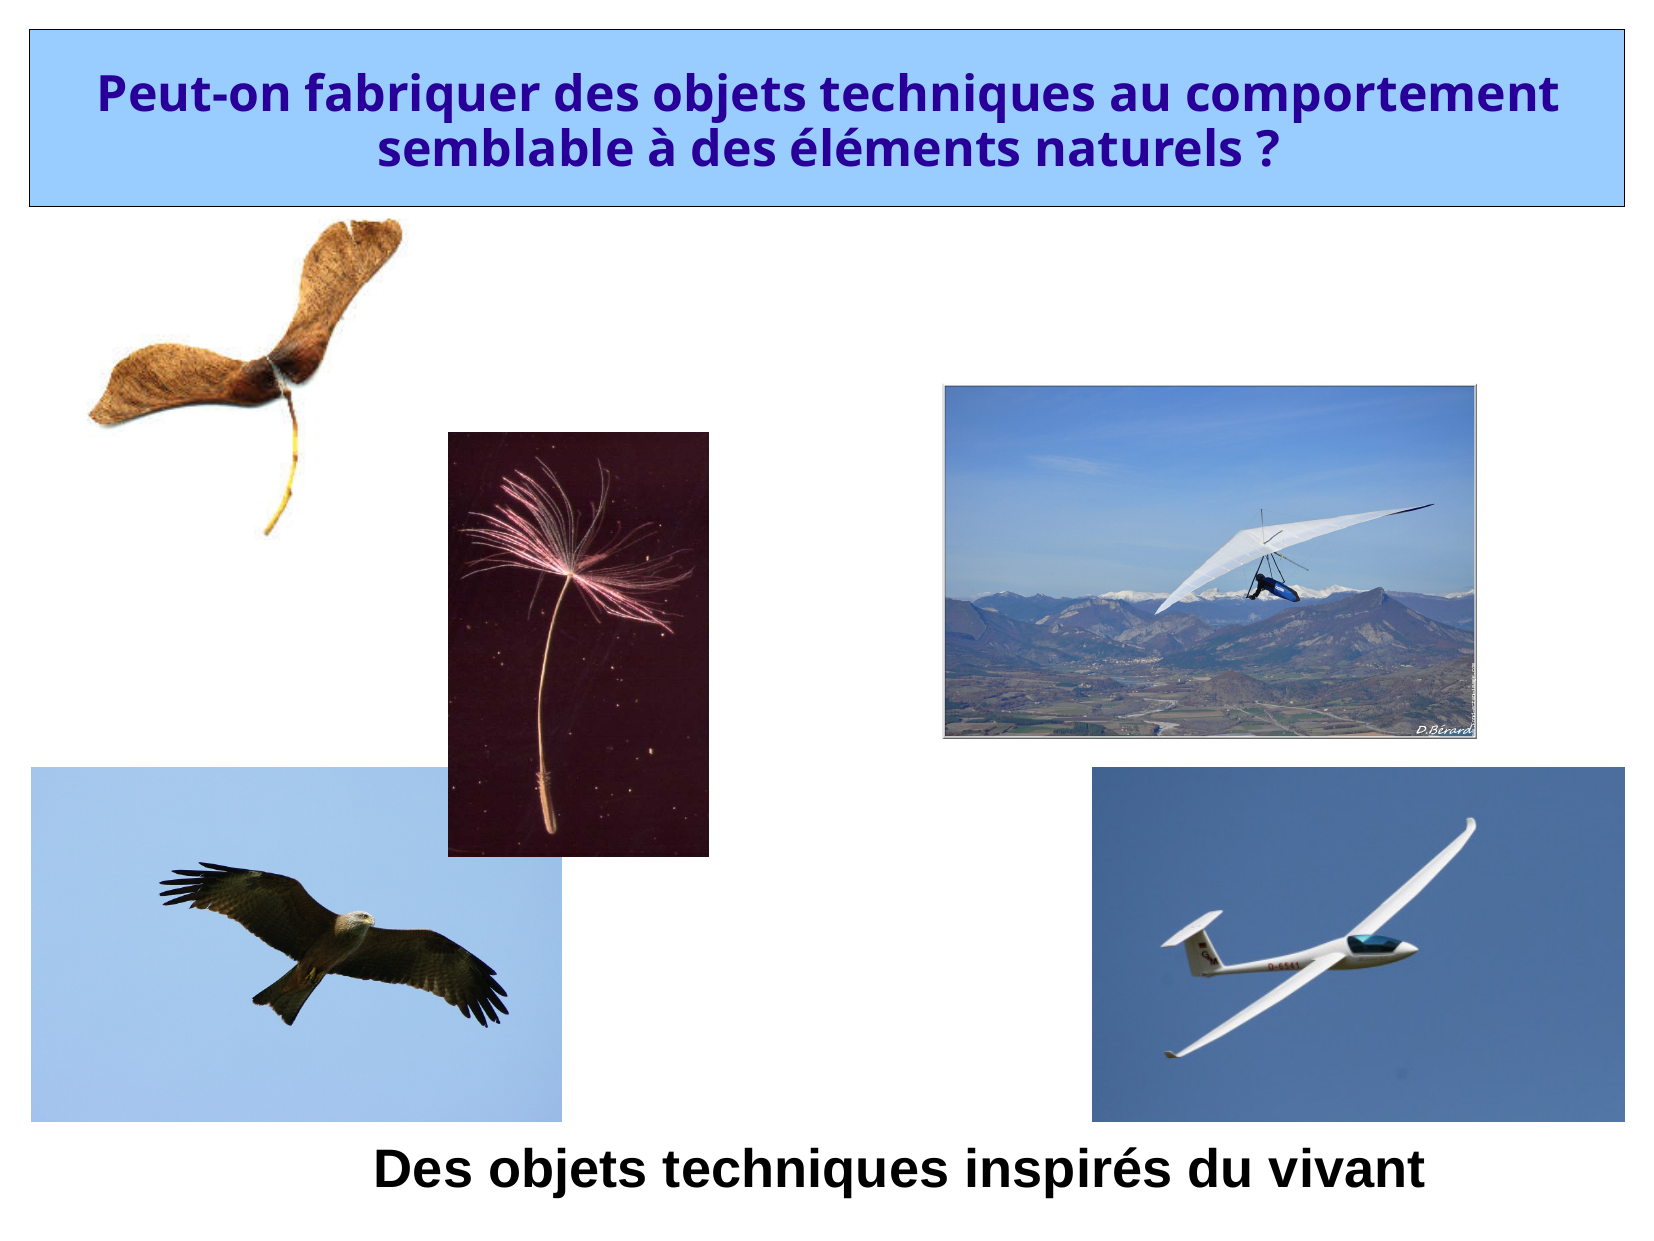

Peut-on fabriquer des objets techniques au comportement
semblable à des éléments naturels ?
# Des objets techniques inspirés du vivant